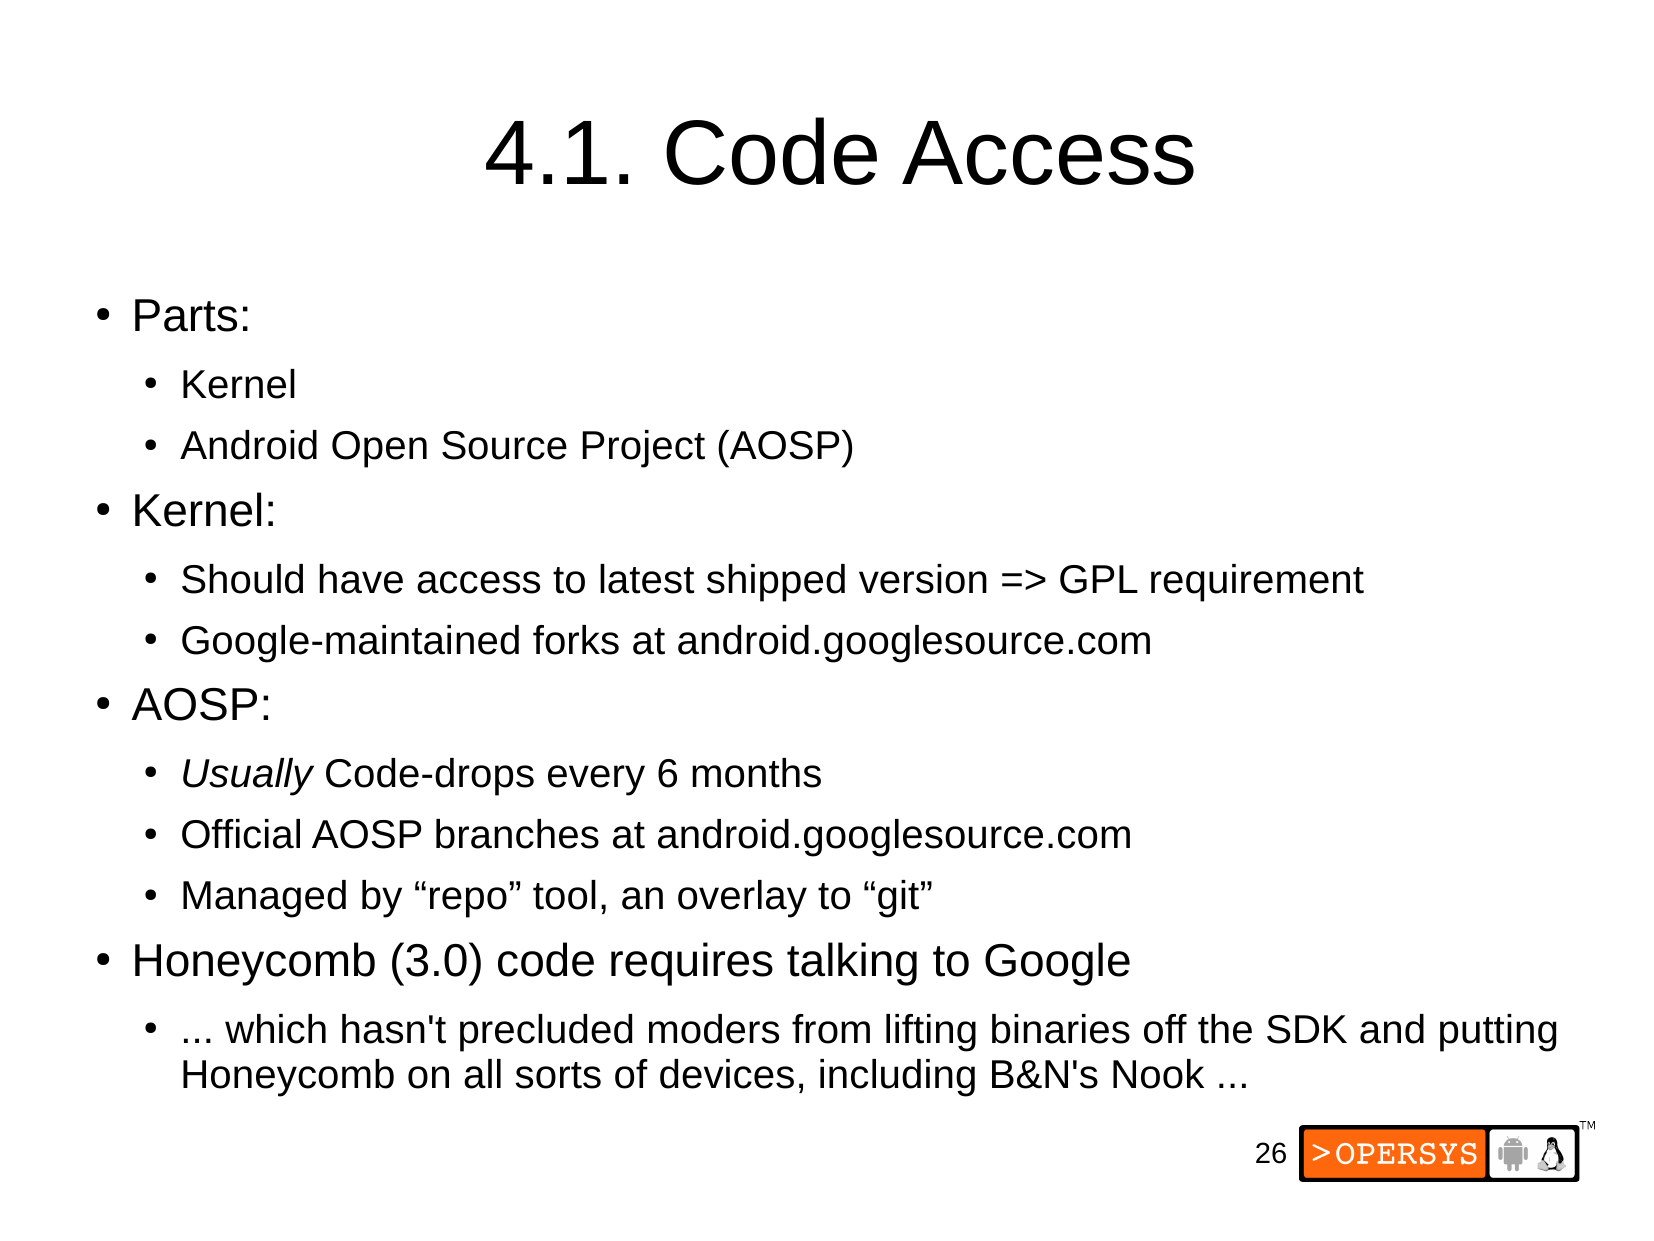

# 4.1. Code Access
Parts:
Kernel
Android Open Source Project (AOSP)
Kernel:
Should have access to latest shipped version => GPL requirement
Google-maintained forks at android.googlesource.com
AOSP:
Usually Code-drops every 6 months
Official AOSP branches at android.googlesource.com
Managed by “repo” tool, an overlay to “git”
Honeycomb (3.0) code requires talking to Google
... which hasn't precluded moders from lifting binaries off the SDK and putting Honeycomb on all sorts of devices, including B&N's Nook ...